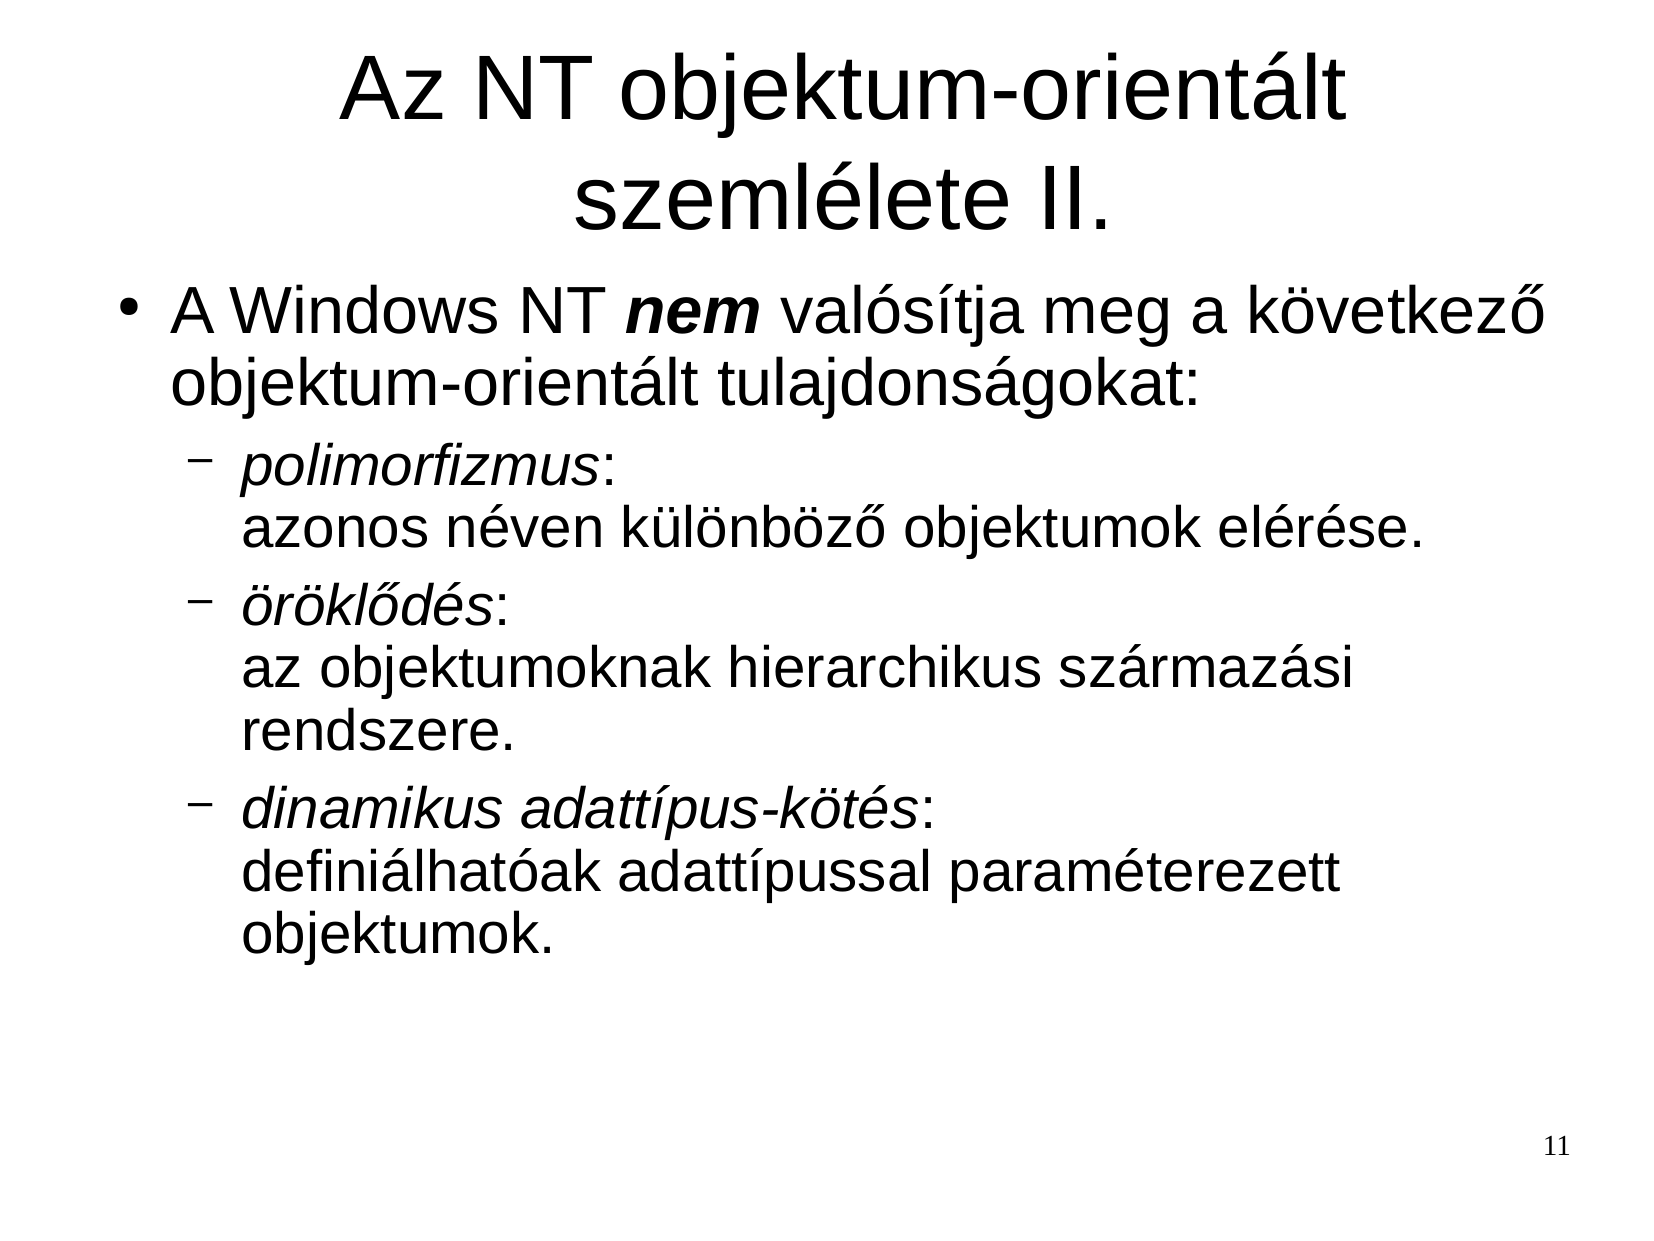

# Az NT objektum-orientált szemlélete II.
A Windows NT nem valósítja meg a következő objektum-orientált tulajdonságokat:
polimorfizmus:
azonos néven különböző objektumok elérése.
öröklődés:
az objektumoknak hierarchikus származási rendszere.
dinamikus adattípus-kötés:
definiálhatóak adattípussal paraméterezett objektumok.
11